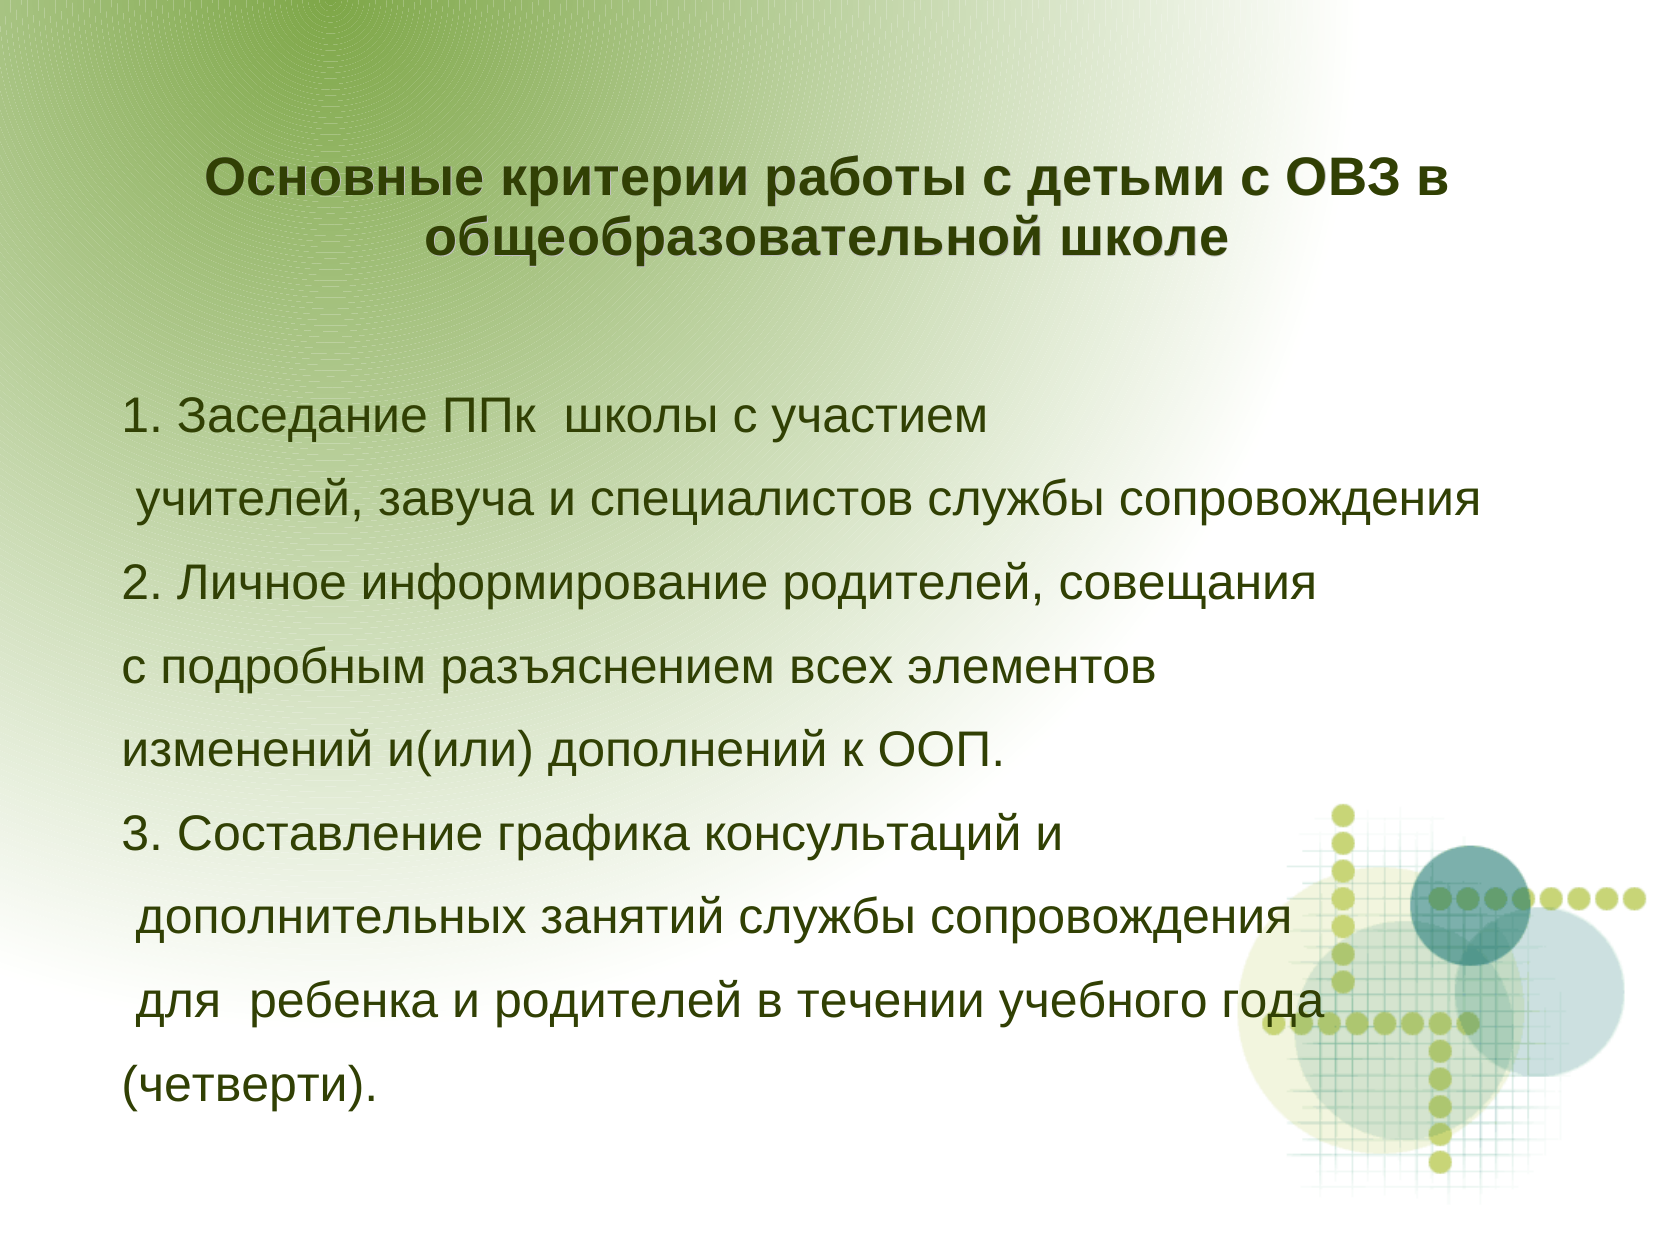

# Основные критерии работы с детьми с ОВЗ в общеобразовательной школе
1. Заседание ППк школы с участием
 учителей, завуча и специалистов службы сопровождения
2. Личное информирование родителей, совещания
с подробным разъяснением всех элементов
изменений и(или) дополнений к ООП.
3. Составление графика консультаций и
 дополнительных занятий службы сопровождения
 для ребенка и родителей в течении учебного года (четверти).